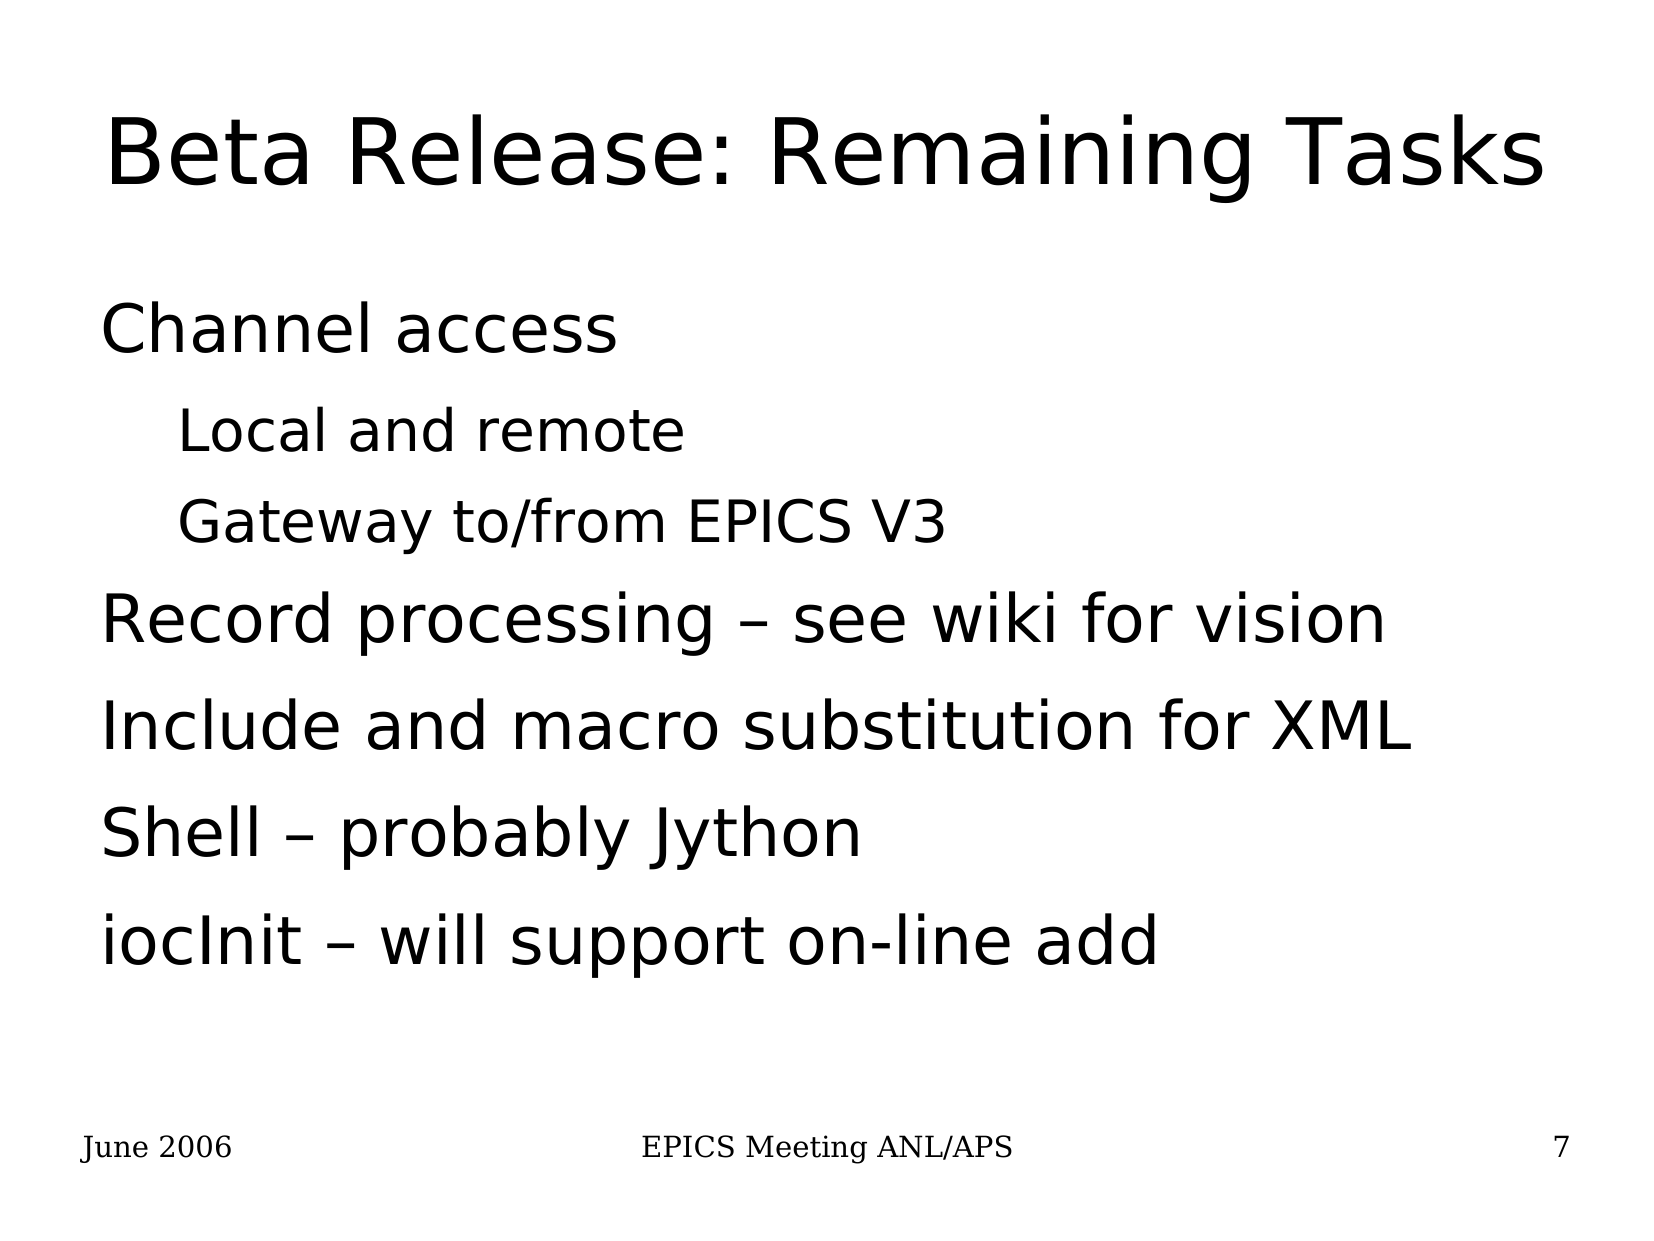

# Beta Release: Remaining Tasks
Channel access
Local and remote
Gateway to/from EPICS V3
Record processing – see wiki for vision
Include and macro substitution for XML
Shell – probably Jython
iocInit – will support on-line add
June 2006
EPICS Meeting ANL/APS
7